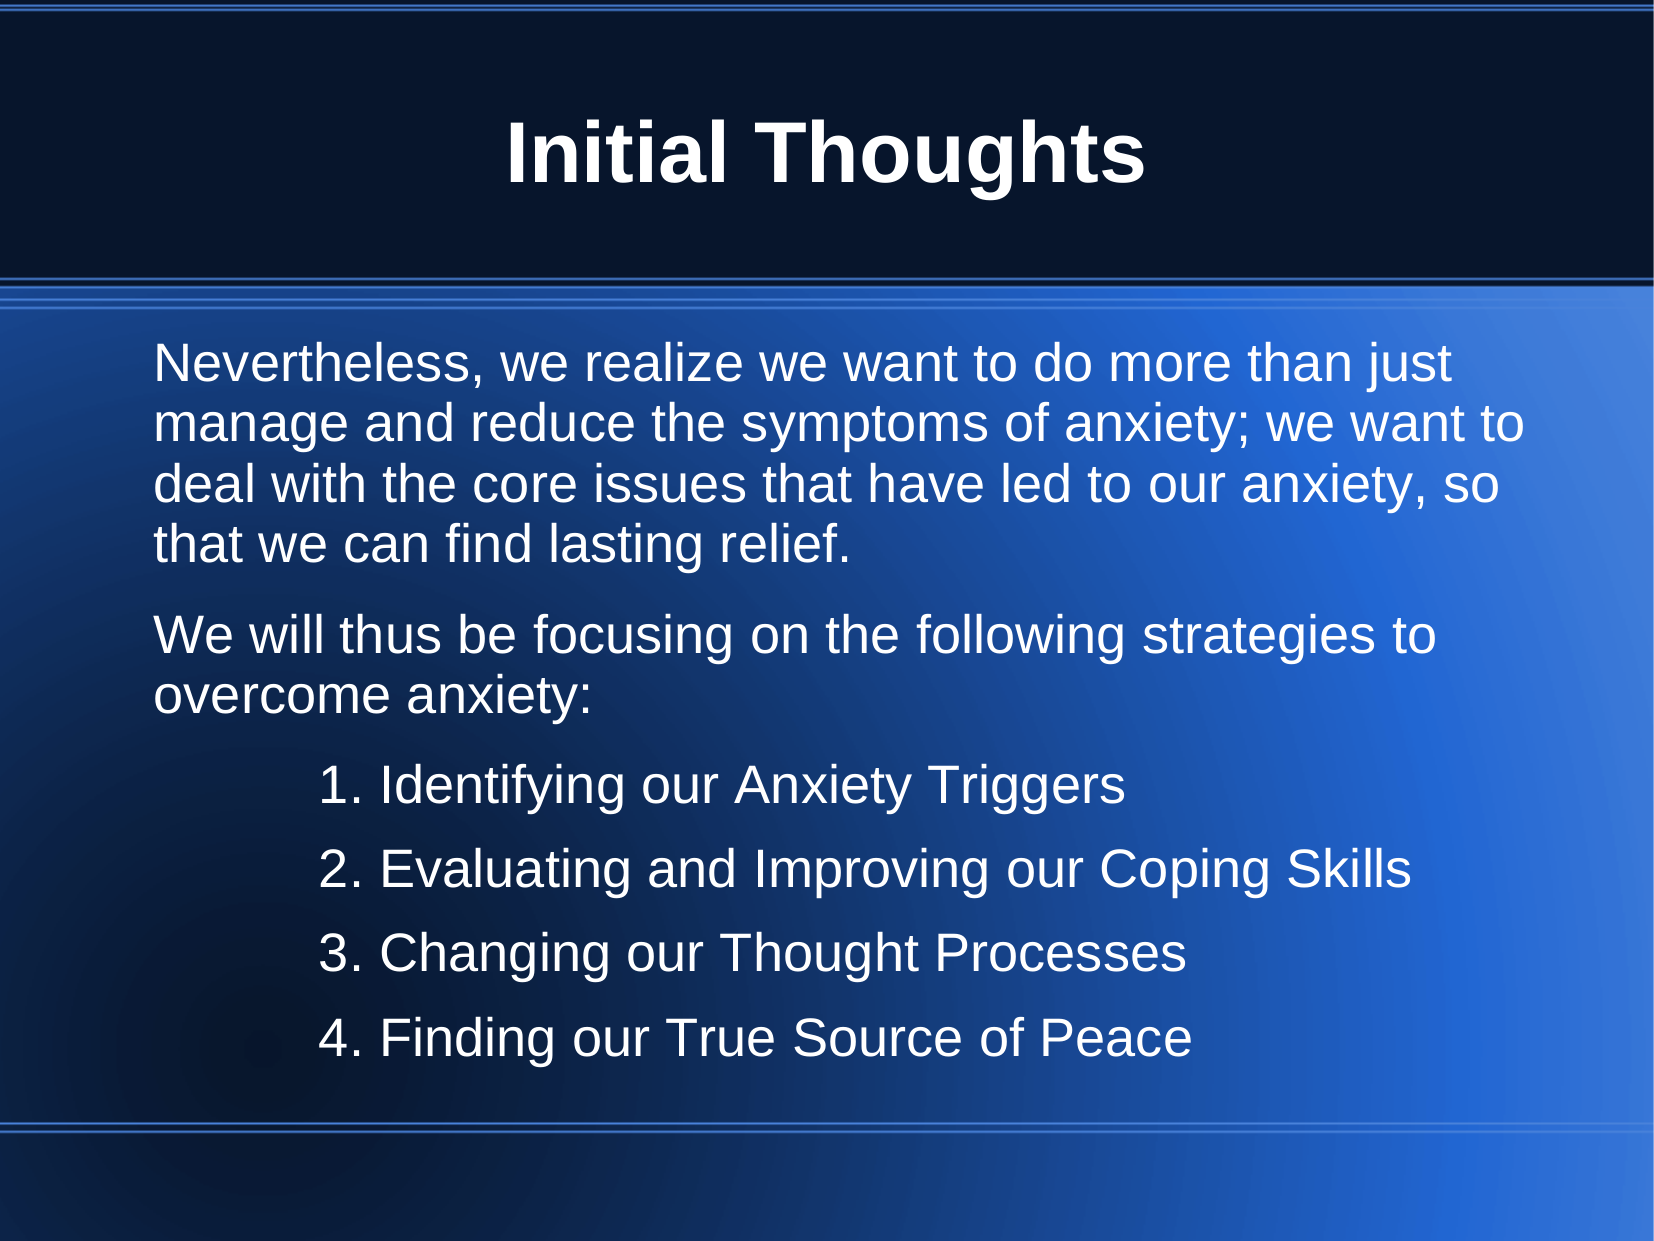

# Initial Thoughts
Nevertheless, we realize we want to do more than just manage and reduce the symptoms of anxiety; we want to deal with the core issues that have led to our anxiety, so that we can find lasting relief.
We will thus be focusing on the following strategies to overcome anxiety:
1. Identifying our Anxiety Triggers
2. Evaluating and Improving our Coping Skills
3. Changing our Thought Processes
4. Finding our True Source of Peace